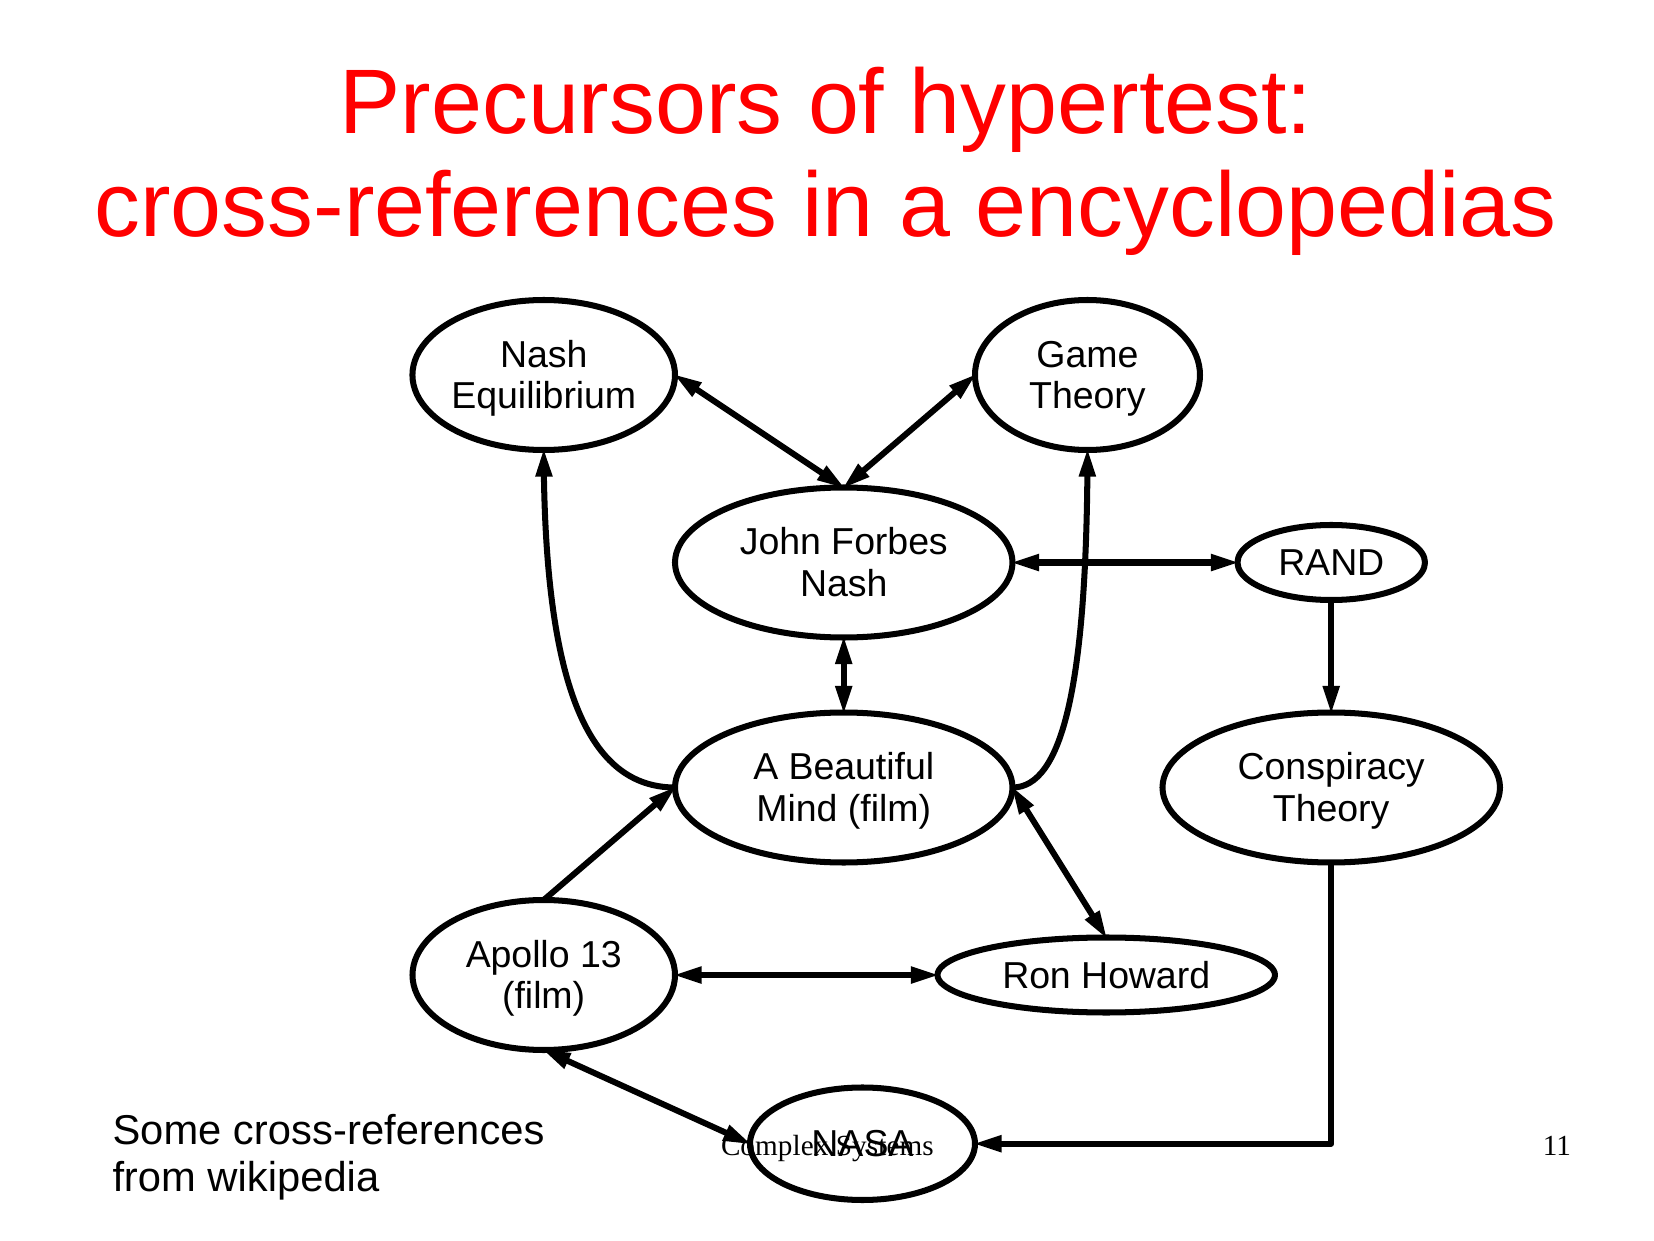

# Precursors of hypertest: cross-references in a encyclopedias
Nash
Equilibrium
Game
Theory
John Forbes
Nash
RAND
A Beautiful
Mind (film)
Conspiracy
Theory
Apollo 13
(film)
Ron Howard
NASA
Some cross-references from wikipedia
Complex Systems
11